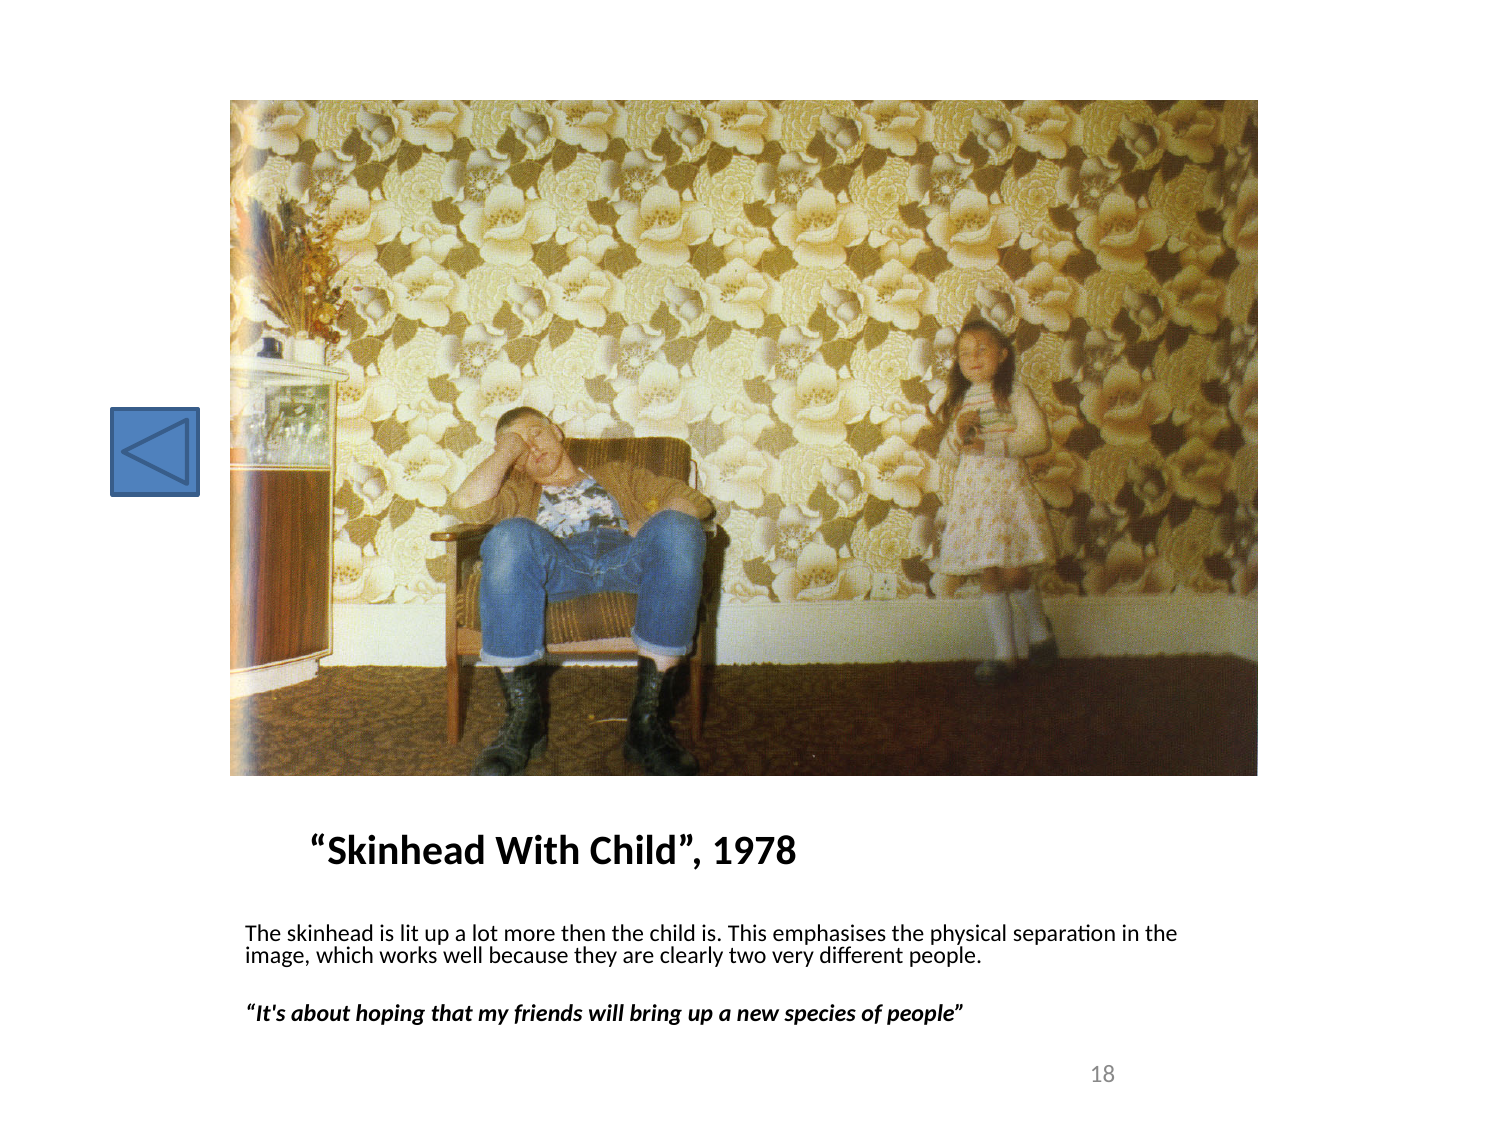

# “Skinhead With Child”, 1978
The skinhead is lit up a lot more then the child is. This emphasises the physical separation in the image, which works well because they are clearly two very different people.
“It's about hoping that my friends will bring up a new species of people”